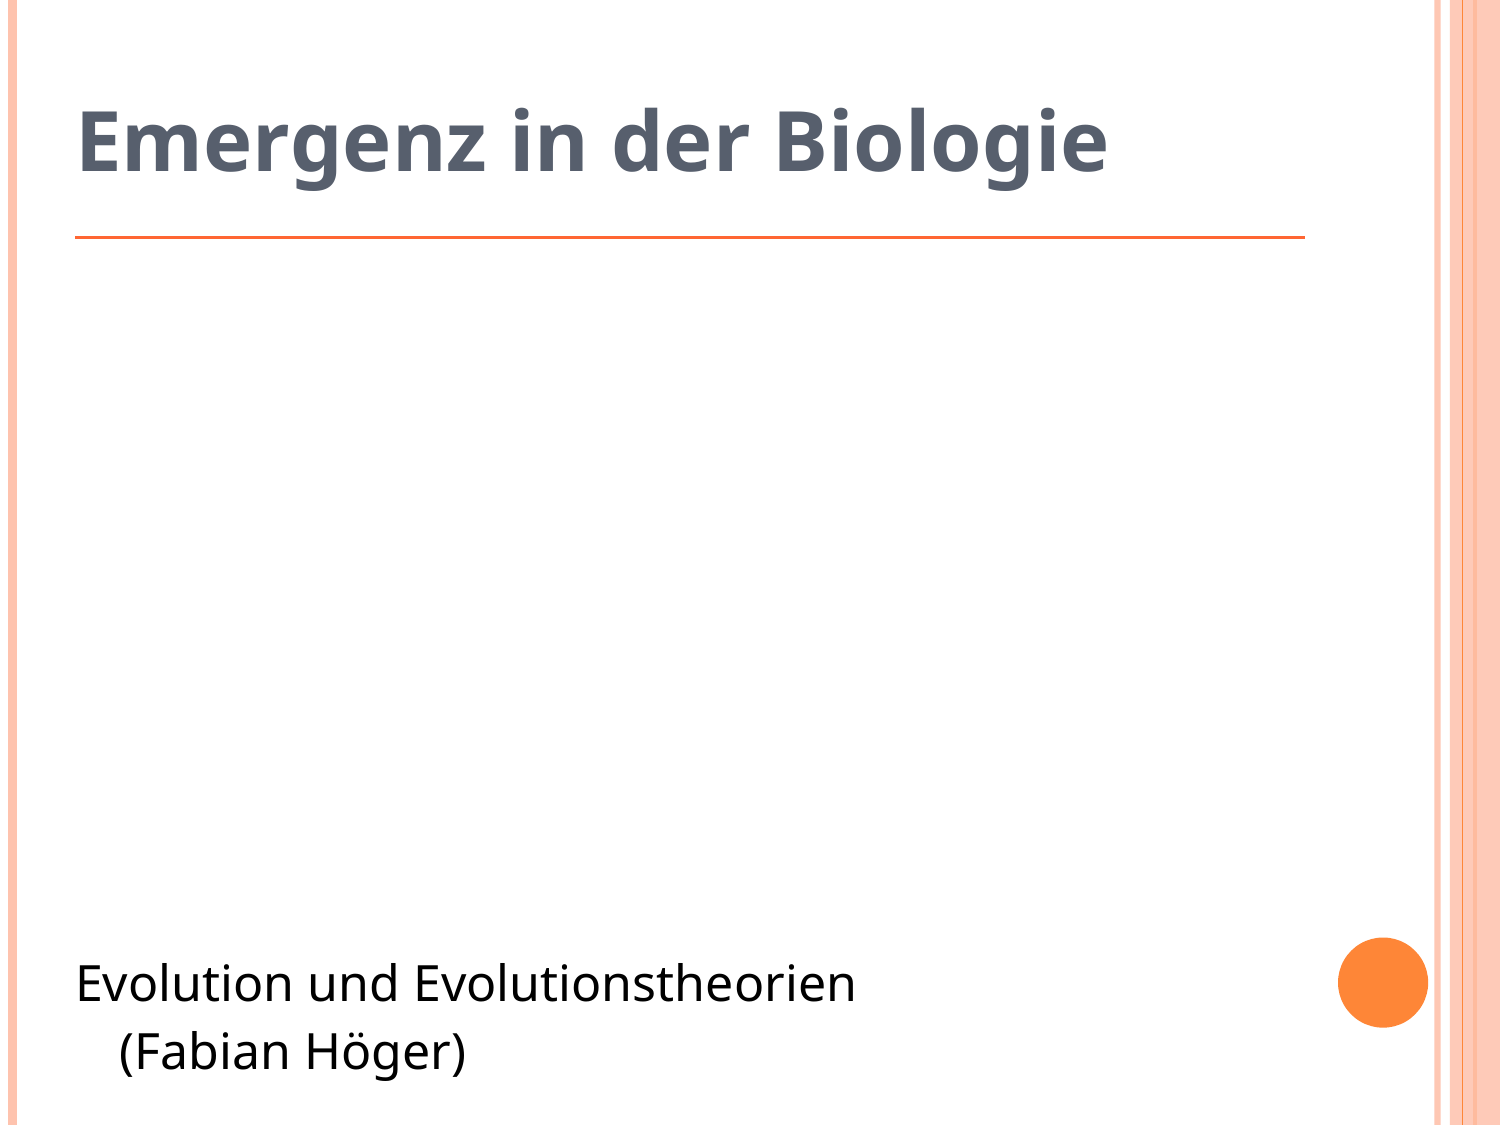

# Emergenz in der Biologie
Evolution und Evolutionstheorien
(Fabian Höger)